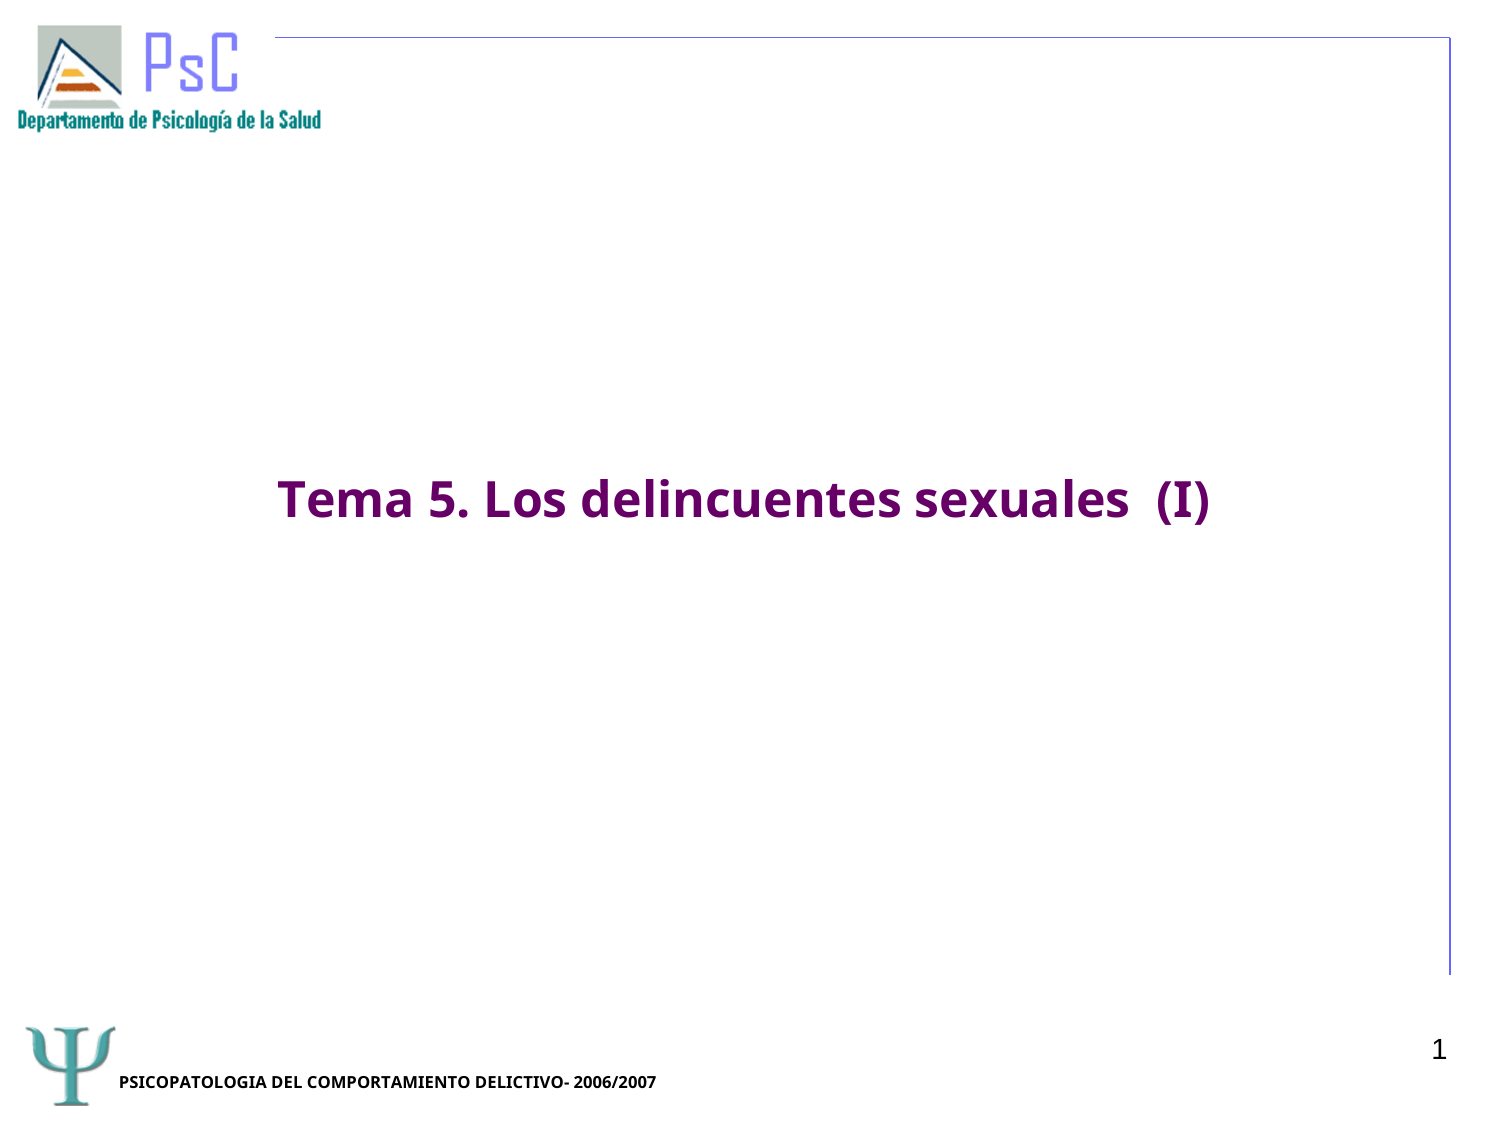

# Tema 5. Los delincuentes sexuales (I)
1